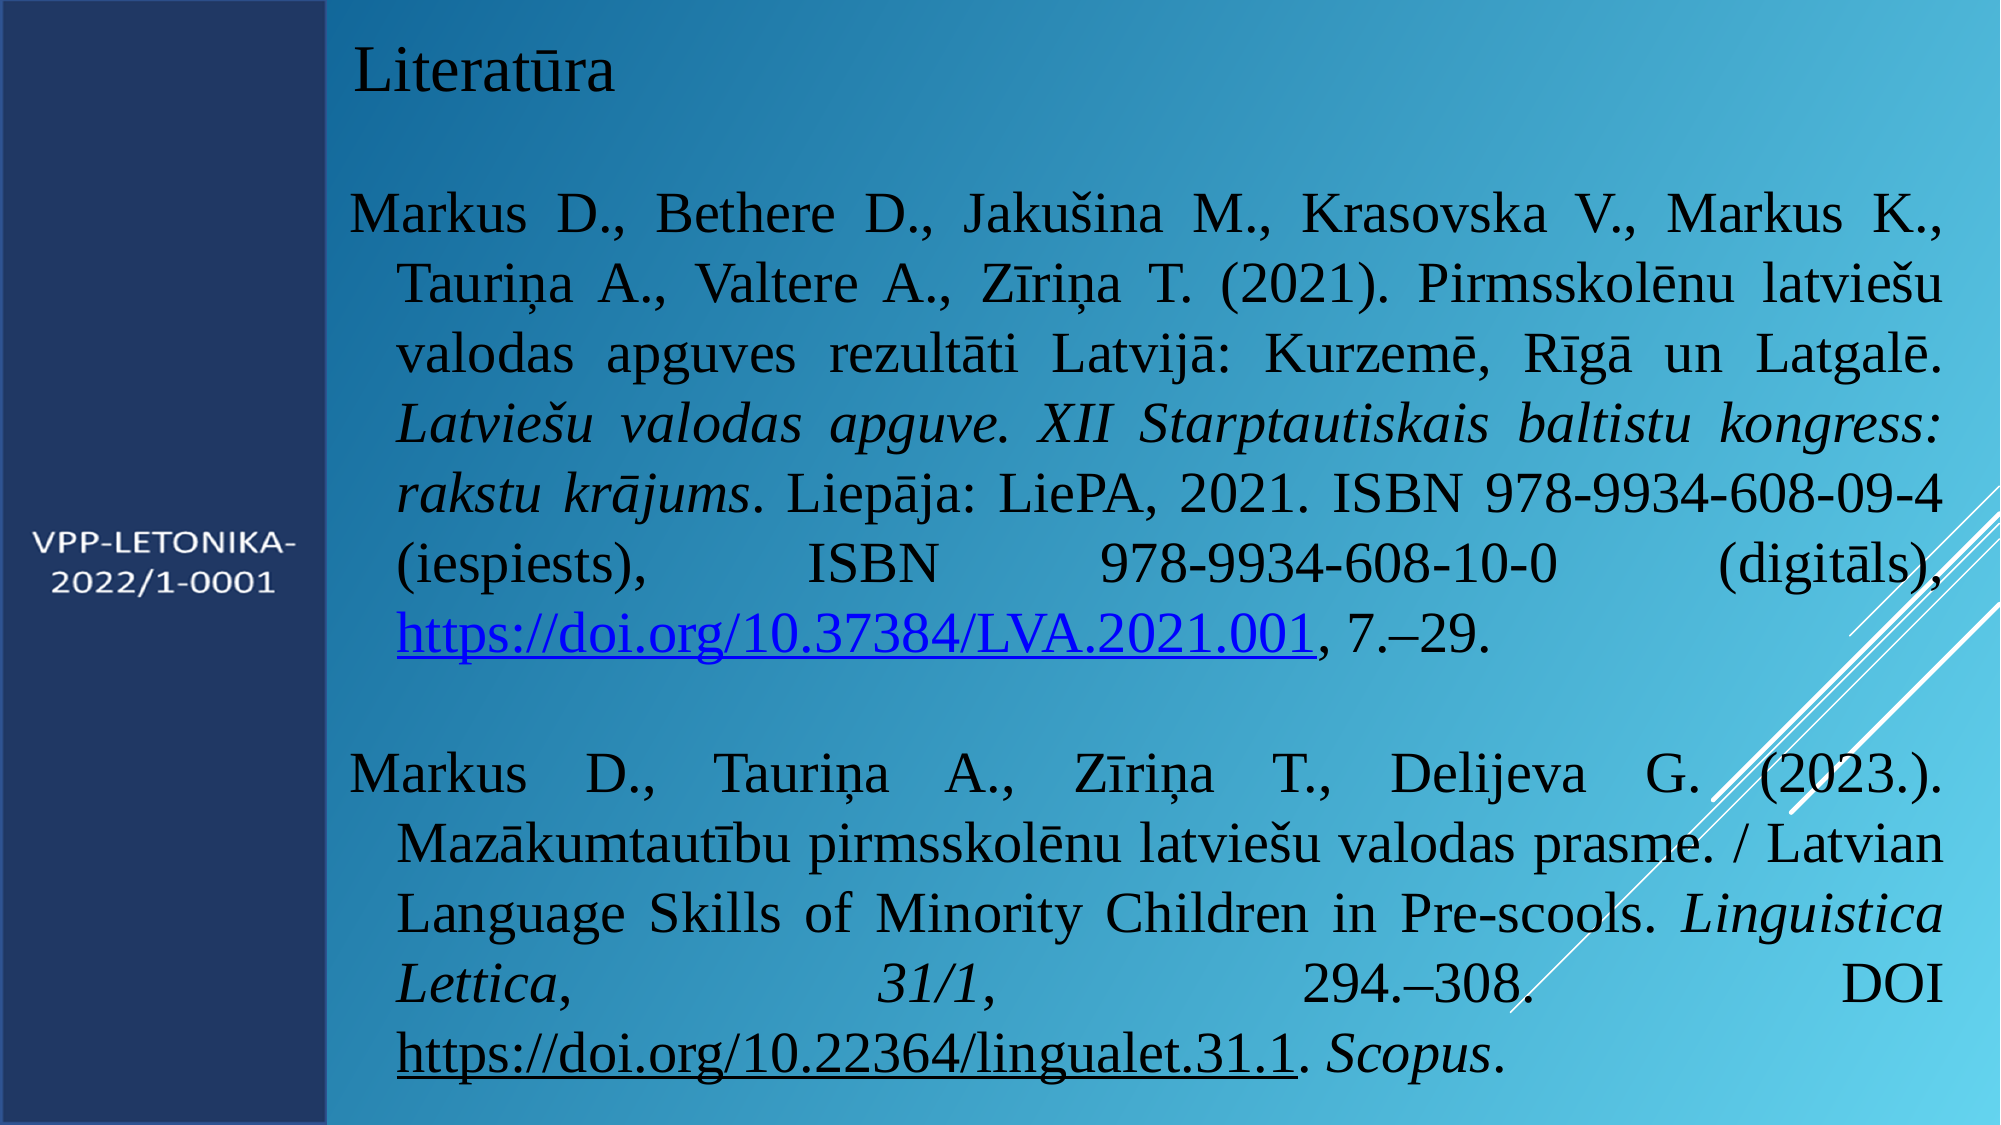

Literatūra
Markus D., Bethere D., Jakušina M., Krasovska V., Markus K., Tauriņa A., Valtere A., Zīriņa T. (2021). Pirmsskolēnu latviešu valodas apguves rezultāti Latvijā: Kurzemē, Rīgā un Latgalē. Latviešu valodas apguve. XII Starptautiskais baltistu kongress: rakstu krājums. Liepāja: LiePA, 2021. ISBN 978-9934-608-09-4 (iespiests), ISBN 978-9934-608-10-0 (digitāls), https://doi.org/10.37384/LVA.2021.001, 7.–29.
Markus D., Tauriņa A., Zīriņa T., Delijeva G. (2023.). Mazākumtautību pirmsskolēnu latviešu valodas prasme. / Latvian Language Skills of Minority Children in Pre-scools. Linguistica Lettica, 31/1, 294.–308. DOI https://doi.org/10.22364/lingualet.31.1. Scopus.